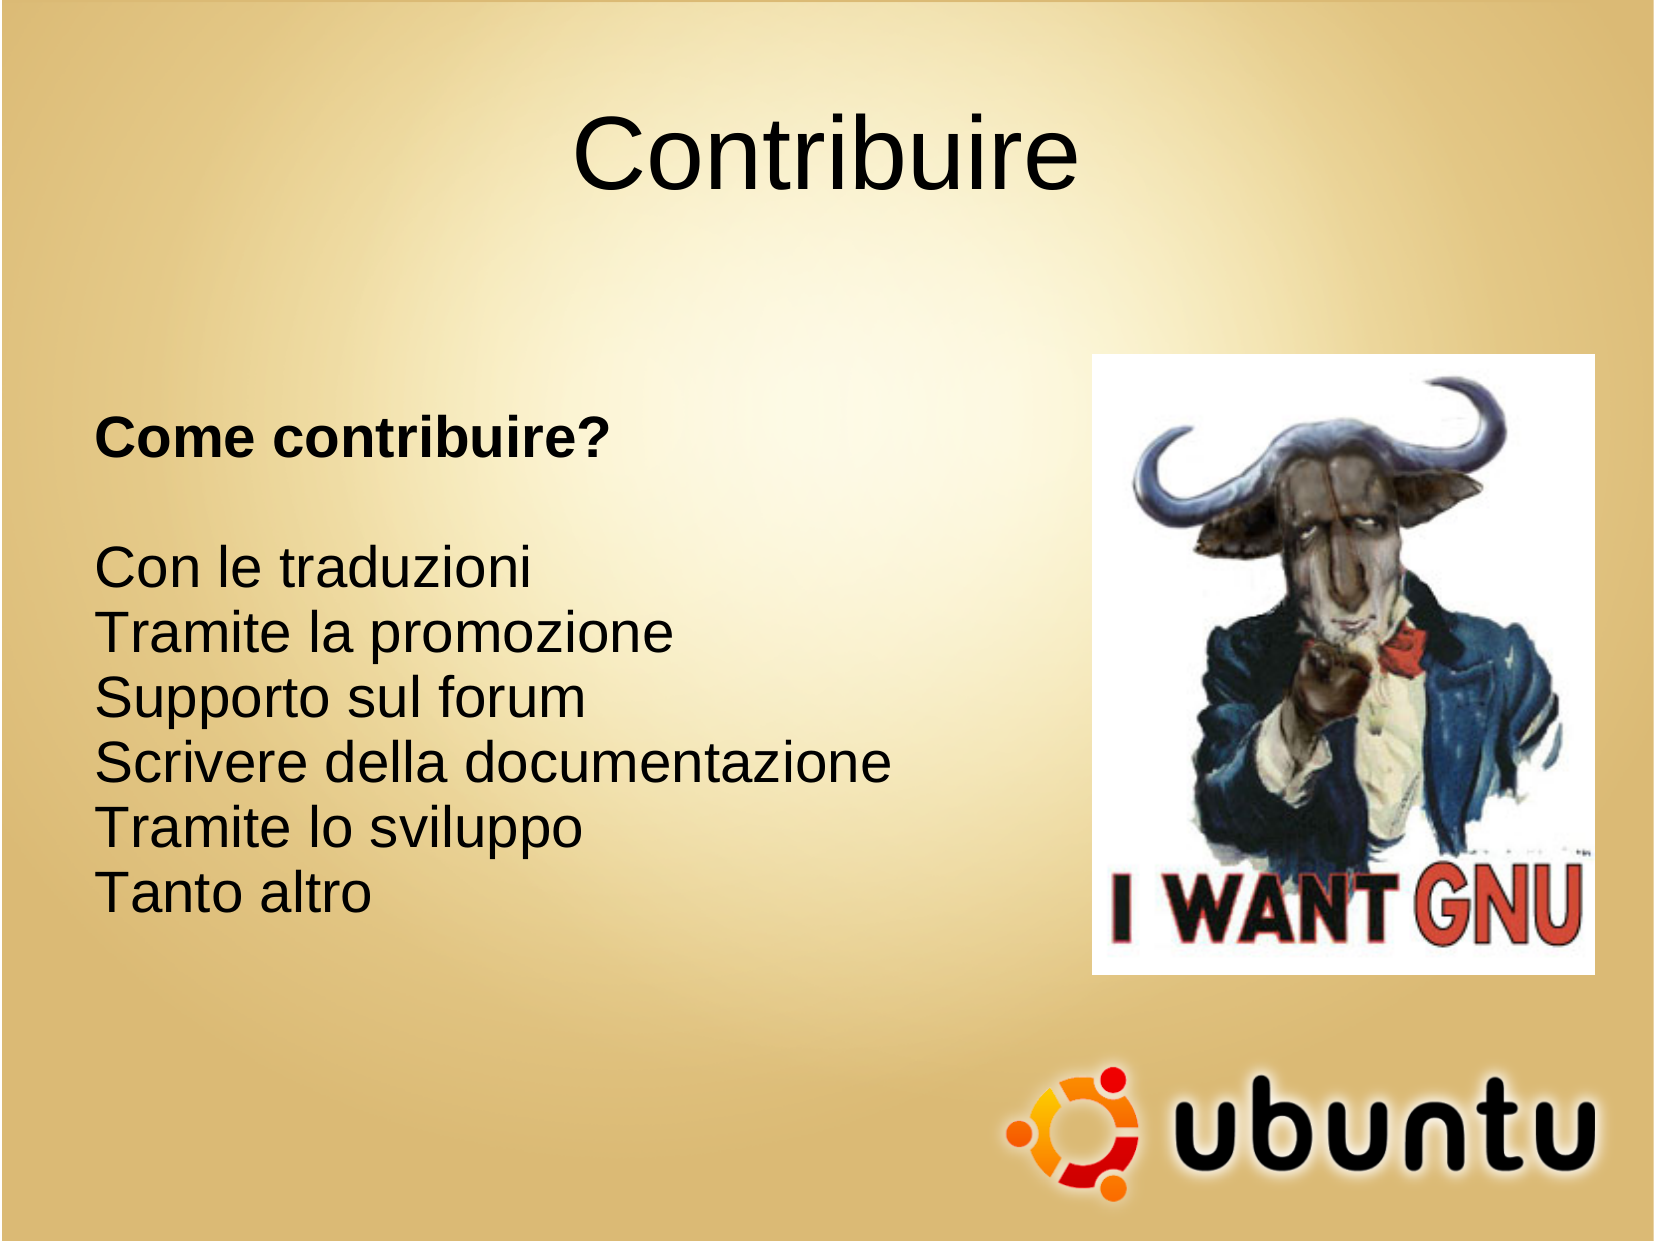

# Contribuire
Come contribuire?
Con le traduzioni
Tramite la promozione
Supporto sul forum
Scrivere della documentazione
Tramite lo sviluppo
Tanto altro